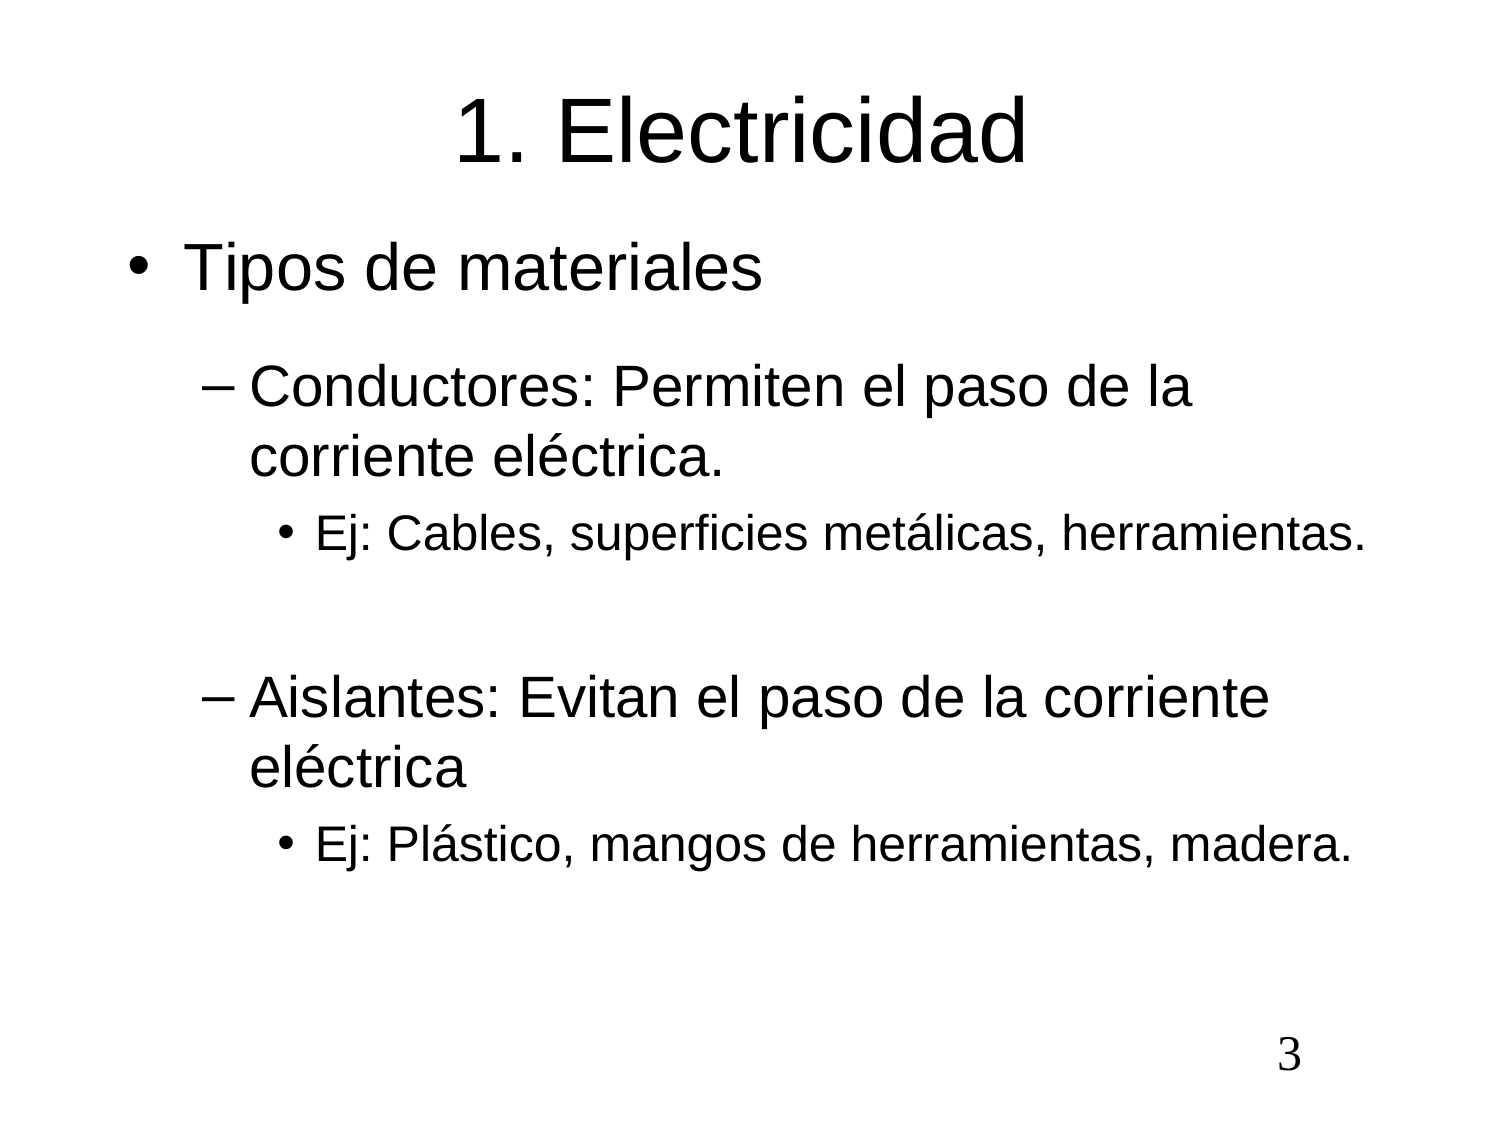

# 1. Electricidad
Tipos de materiales
Conductores: Permiten el paso de la corriente eléctrica.
Ej: Cables, superficies metálicas, herramientas.
Aislantes: Evitan el paso de la corriente eléctrica
Ej: Plástico, mangos de herramientas, madera.
3